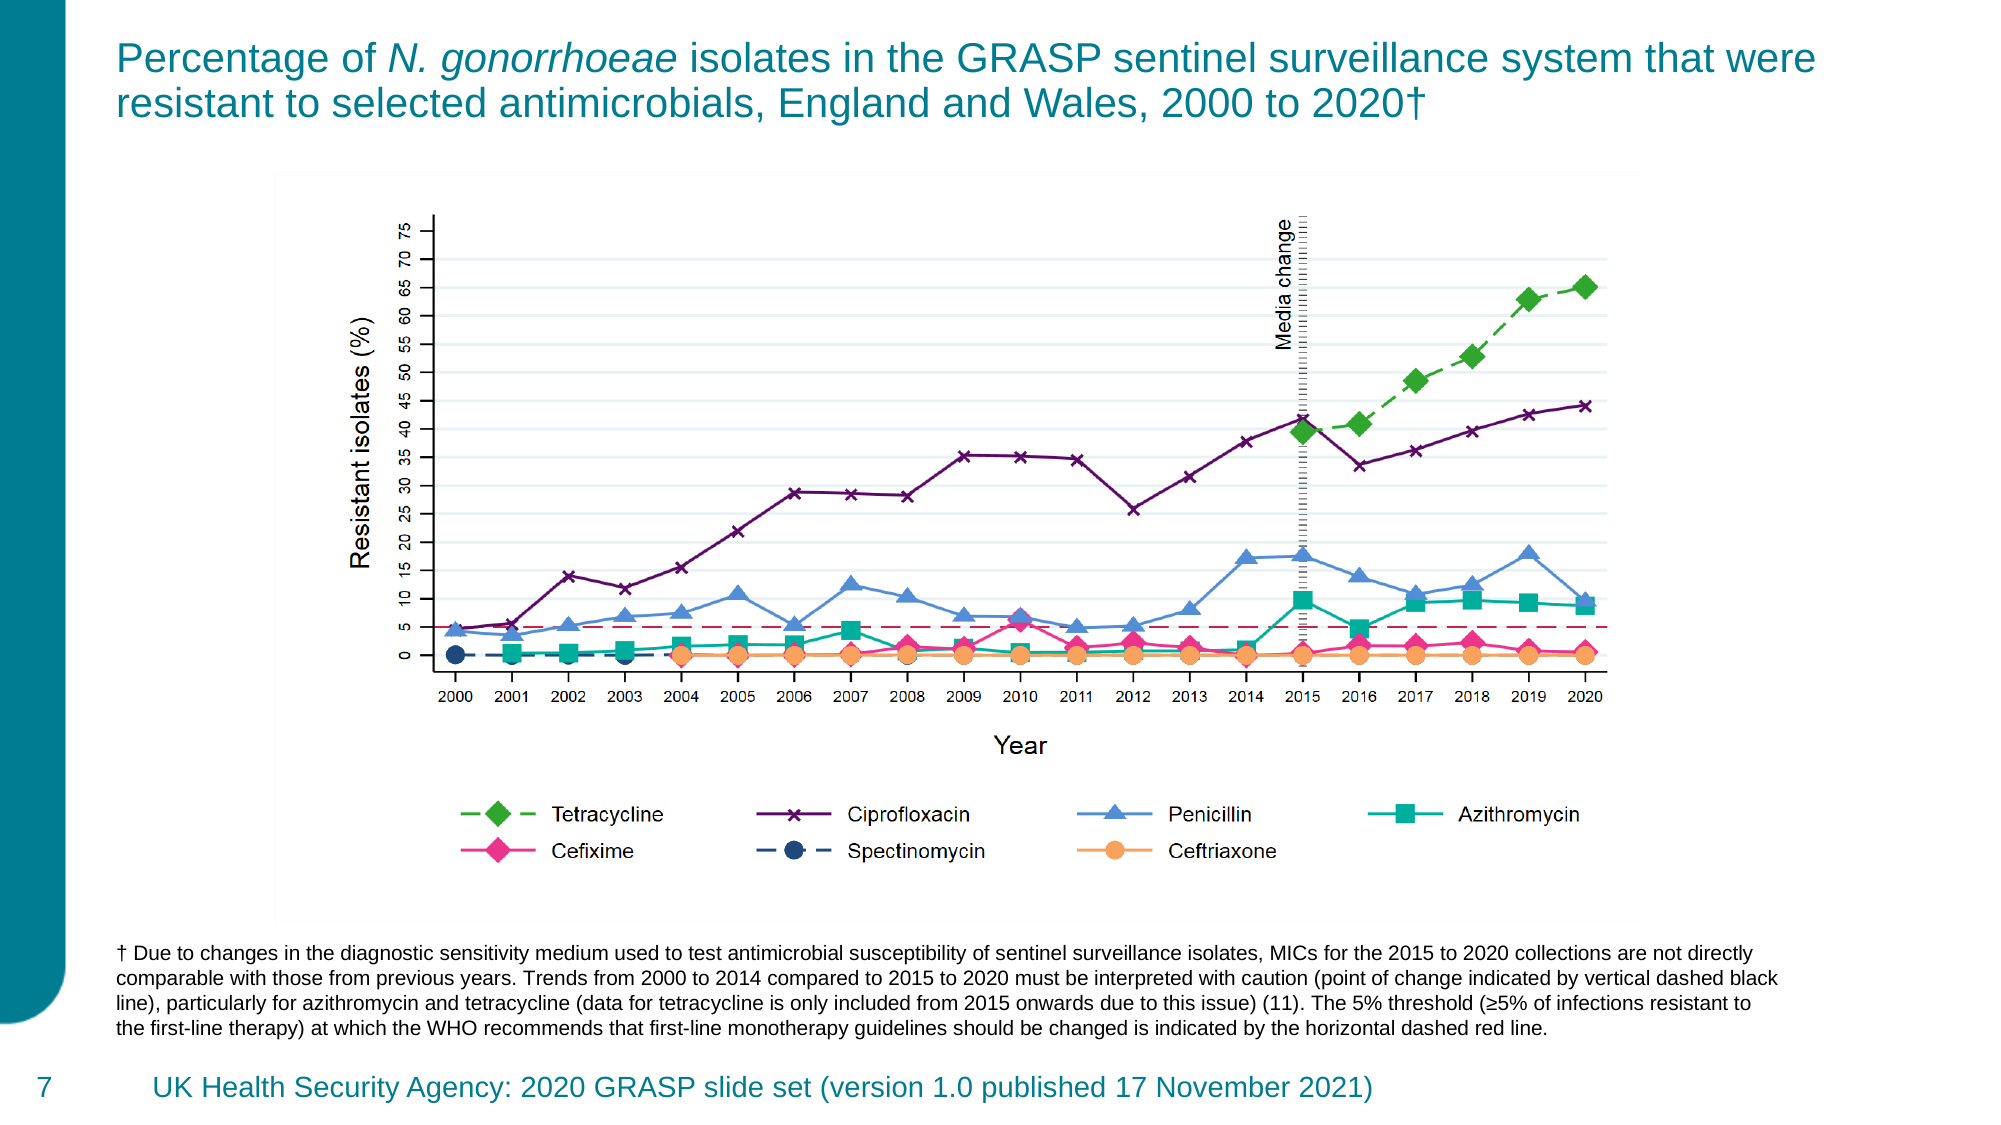

# Percentage of N. gonorrhoeae isolates in the GRASP sentinel surveillance system that were resistant to selected antimicrobials, England and Wales, 2000 to 2020†
† Due to changes in the diagnostic sensitivity medium used to test antimicrobial susceptibility of sentinel surveillance isolates, MICs for the 2015 to 2020 collections are not directly comparable with those from previous years. Trends from 2000 to 2014 compared to 2015 to 2020 must be interpreted with caution (point of change indicated by vertical dashed black line), particularly for azithromycin and tetracycline (data for tetracycline is only included from 2015 onwards due to this issue) (11). The 5% threshold (≥5% of infections resistant to the first-line therapy) at which the WHO recommends that first-line monotherapy guidelines should be changed is indicated by the horizontal dashed red line.
7
UK Health Security Agency: 2020 GRASP slide set (version 1.0 published 17 November 2021)